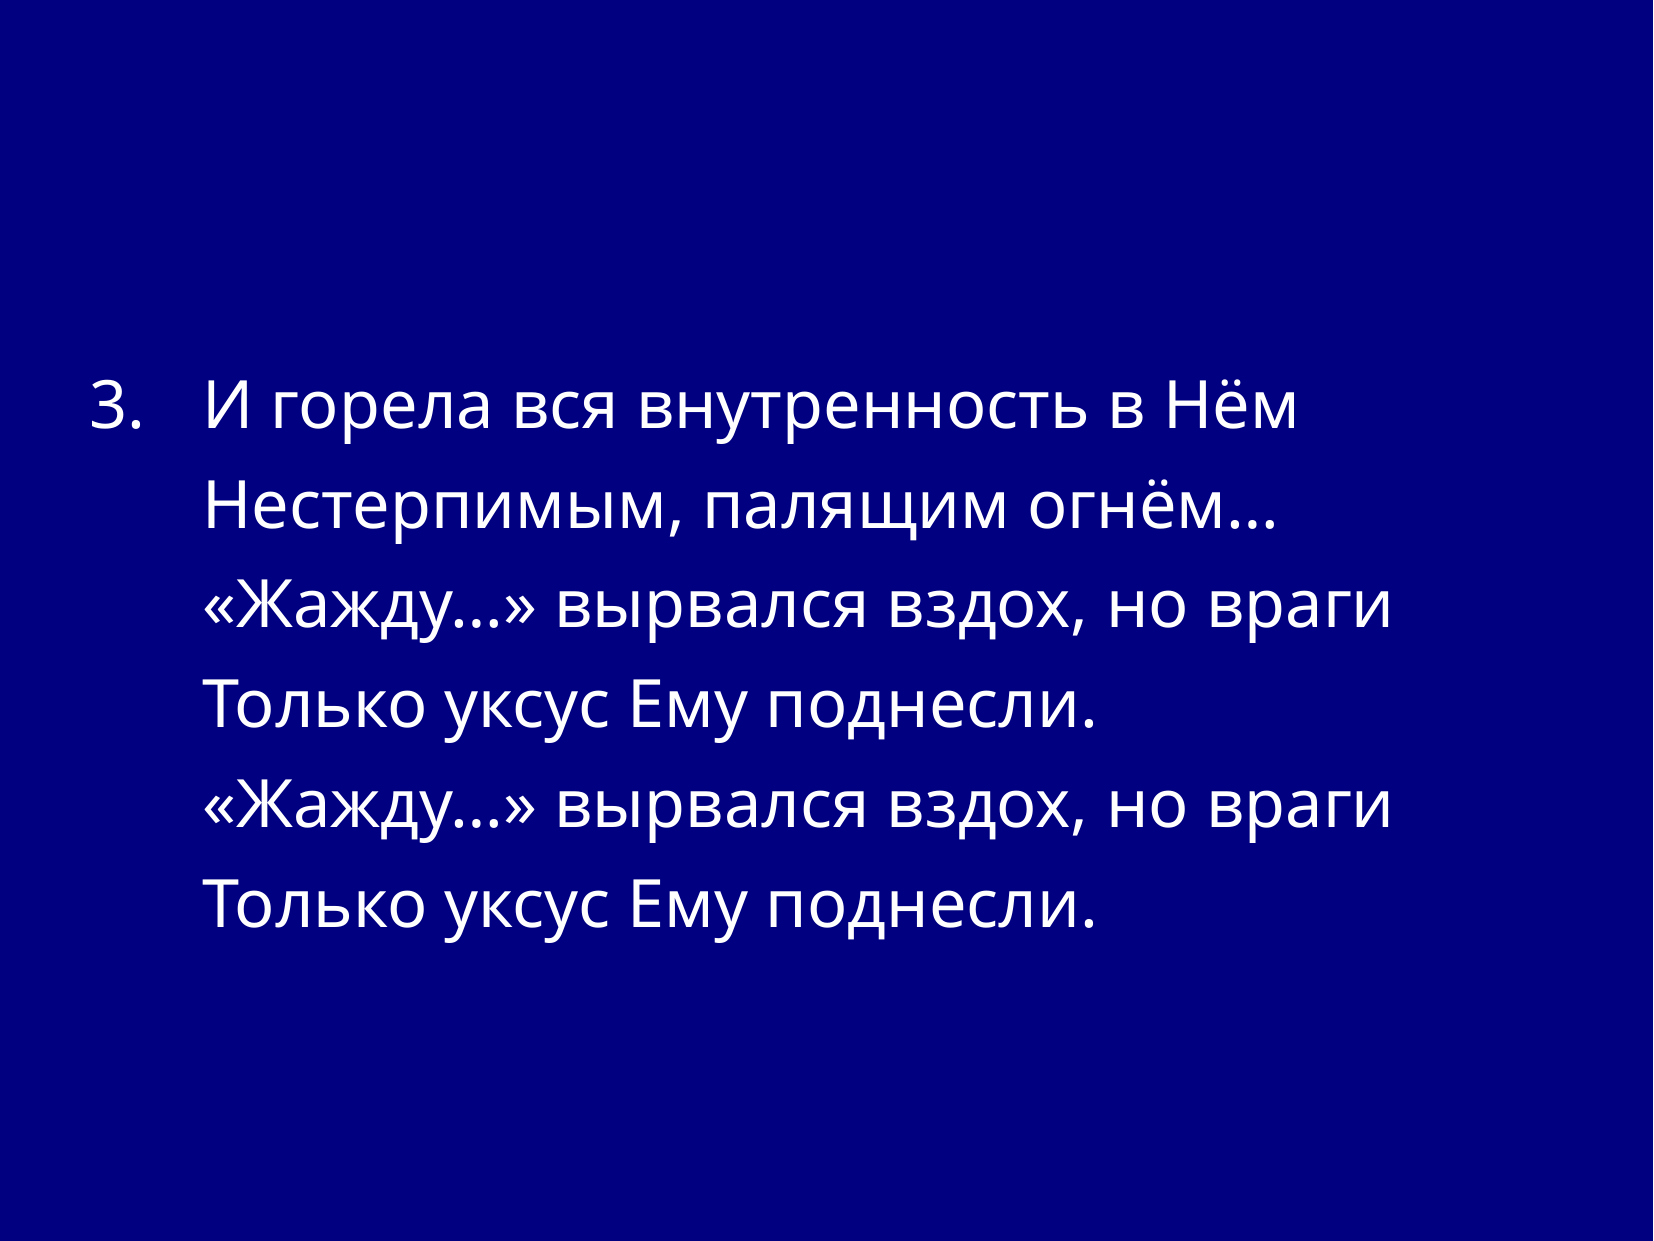

3.	И горела вся внутренность в Нём
	Нестерпимым, палящим огнём…
	«Жажду…» вырвался вздох, но враги
	Только уксус Ему поднесли.
	«Жажду…» вырвался вздох, но враги
	Только уксус Ему поднесли.